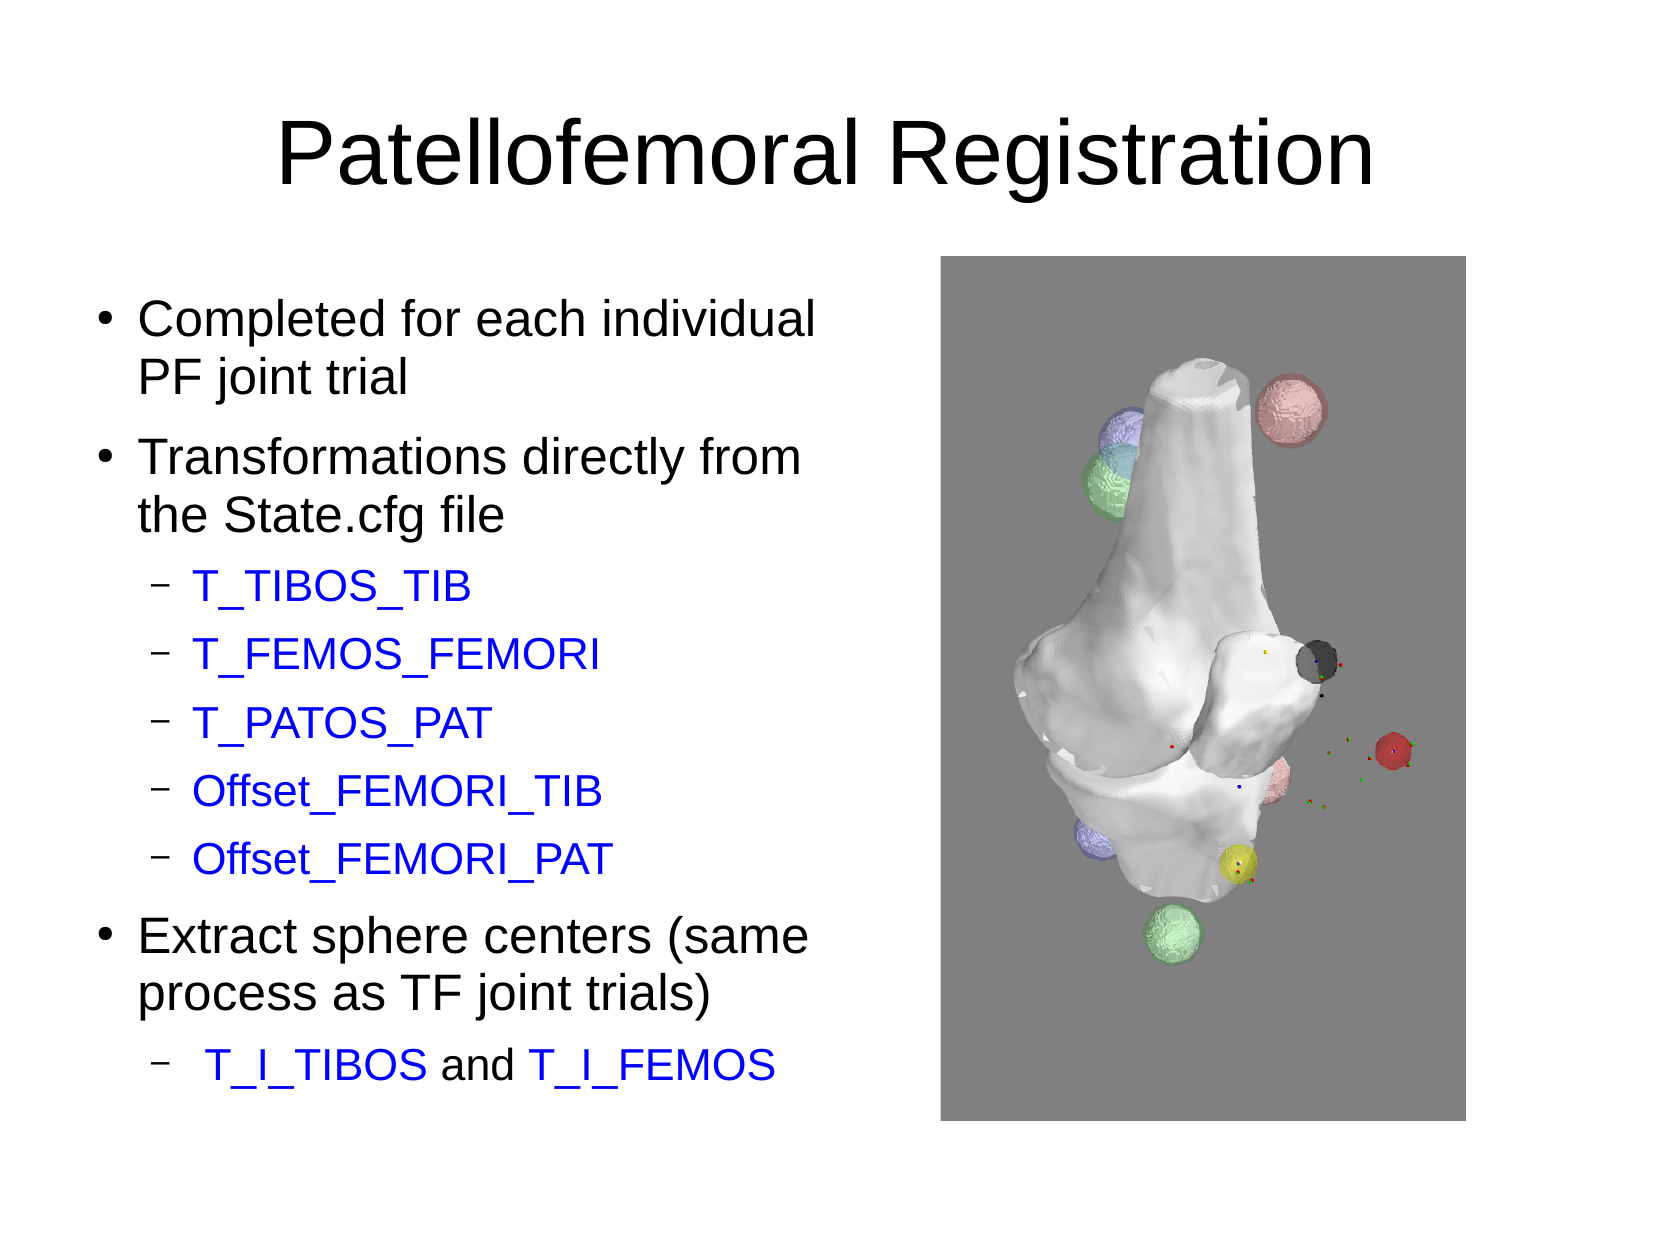

# Patellofemoral Registration
Completed for each individual PF joint trial
Transformations directly from the State.cfg file
T_TIBOS_TIB
T_FEMOS_FEMORI
T_PATOS_PAT
Offset_FEMORI_TIB
Offset_FEMORI_PAT
Extract sphere centers (same process as TF joint trials)
 T_I_TIBOS and T_I_FEMOS